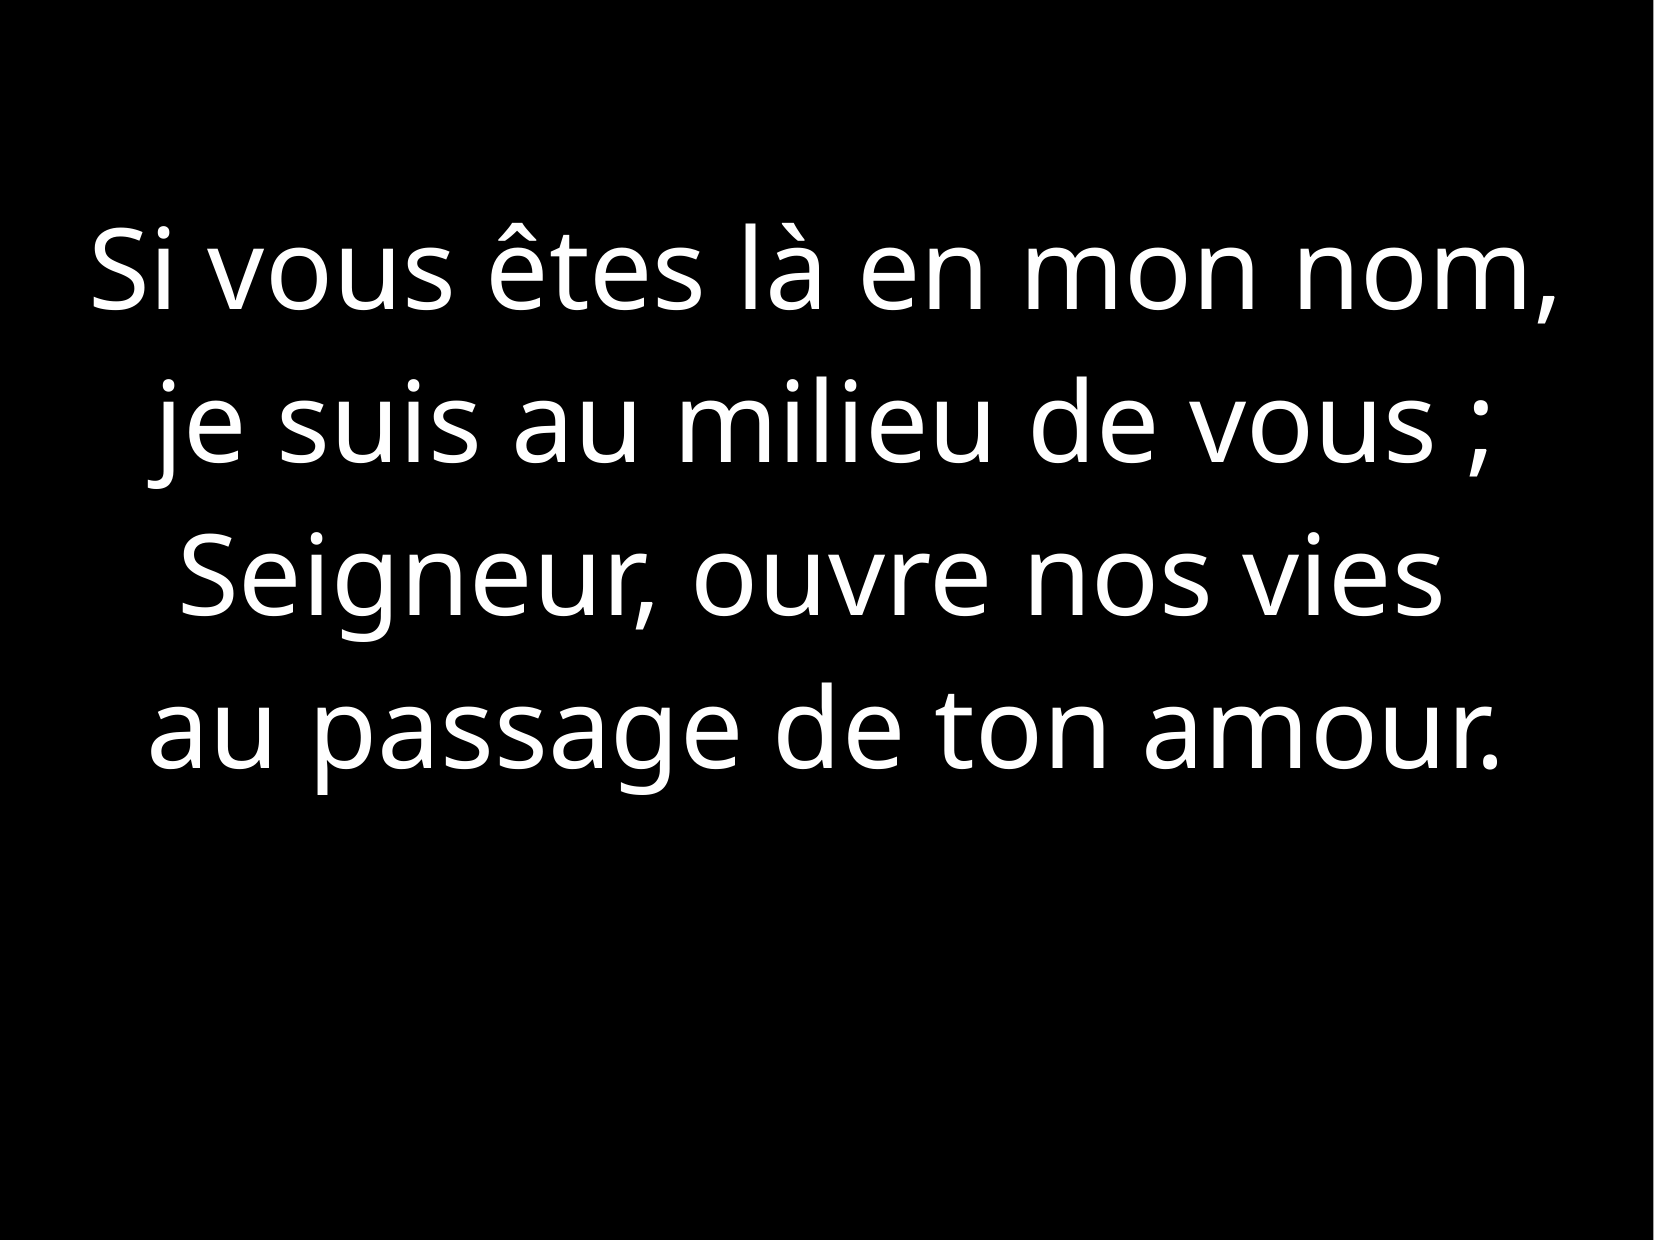

# Si vous êtes là en mon nom,
je suis au milieu de vous ; Seigneur, ouvre nos vies
au passage de ton amour.